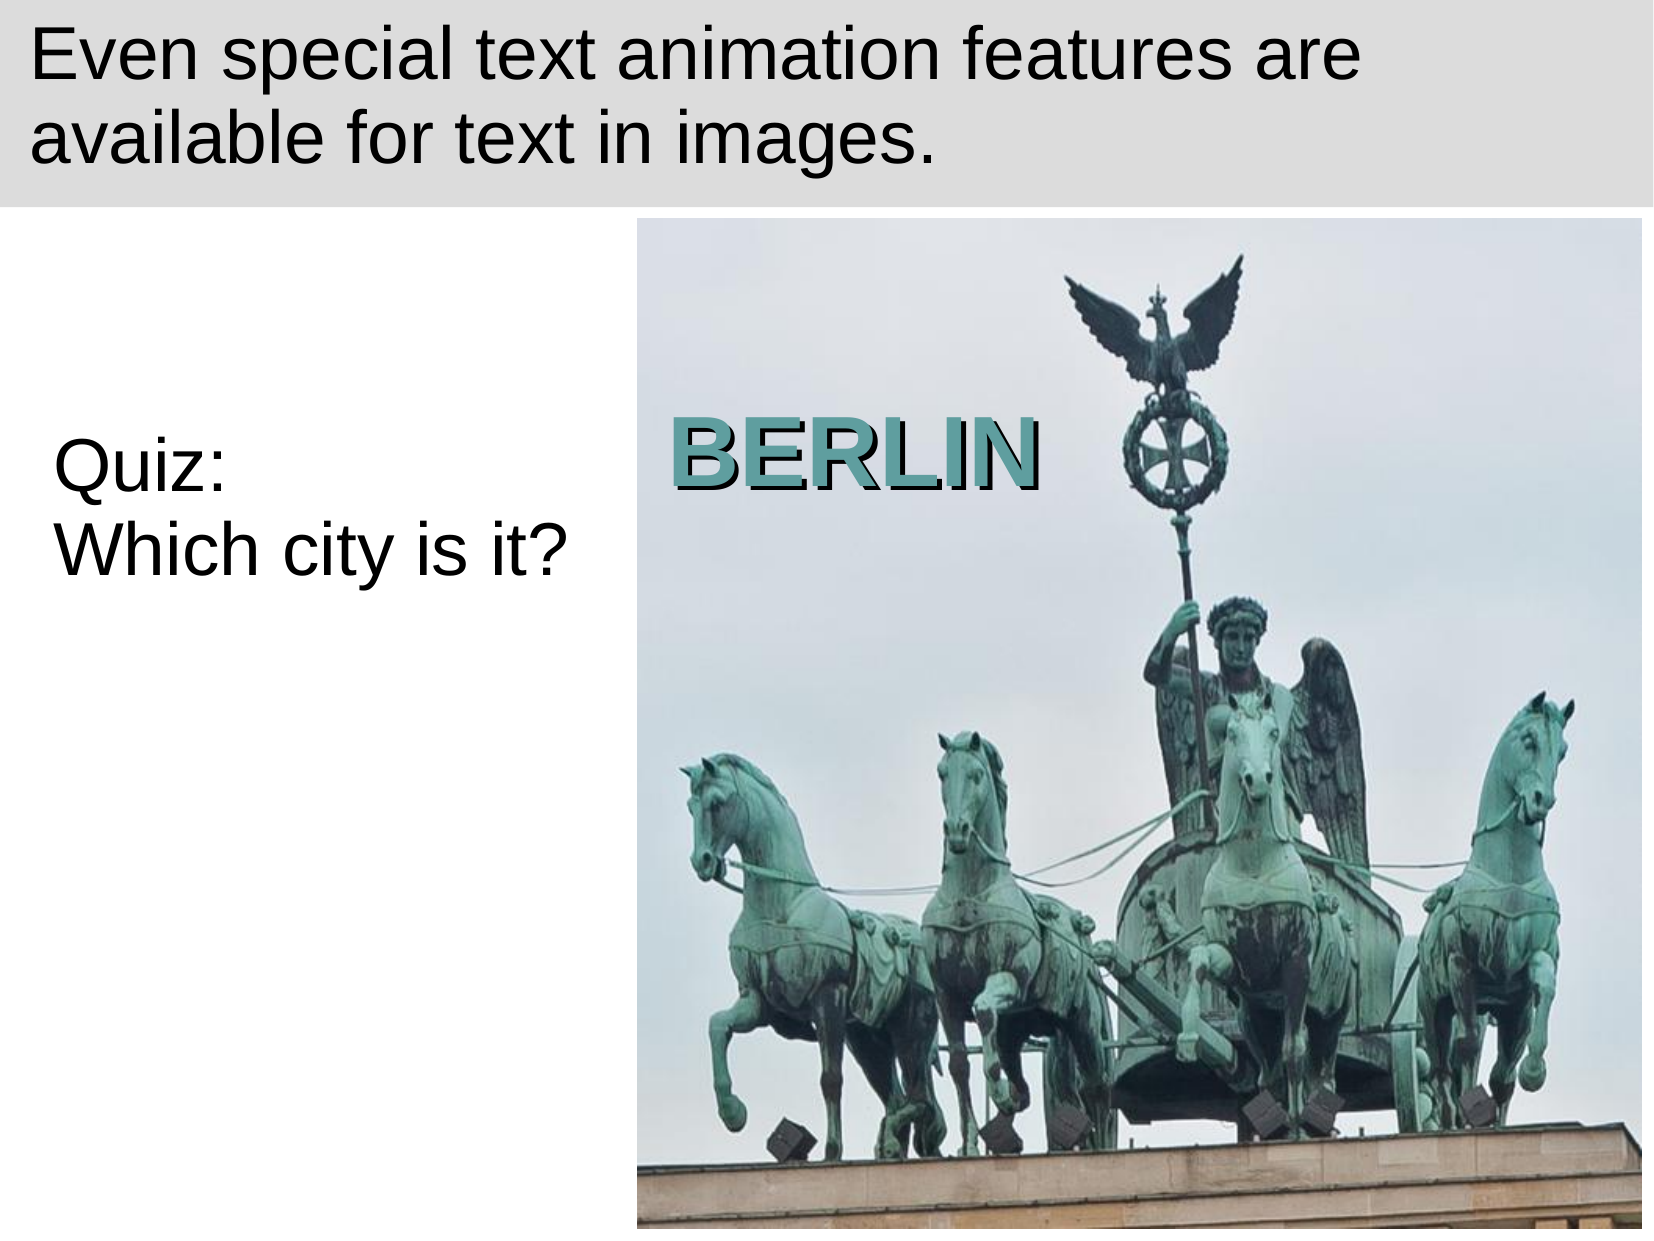

# Even special text animation features are available for text in images.
BERLIN
Quiz:
Which city is it?